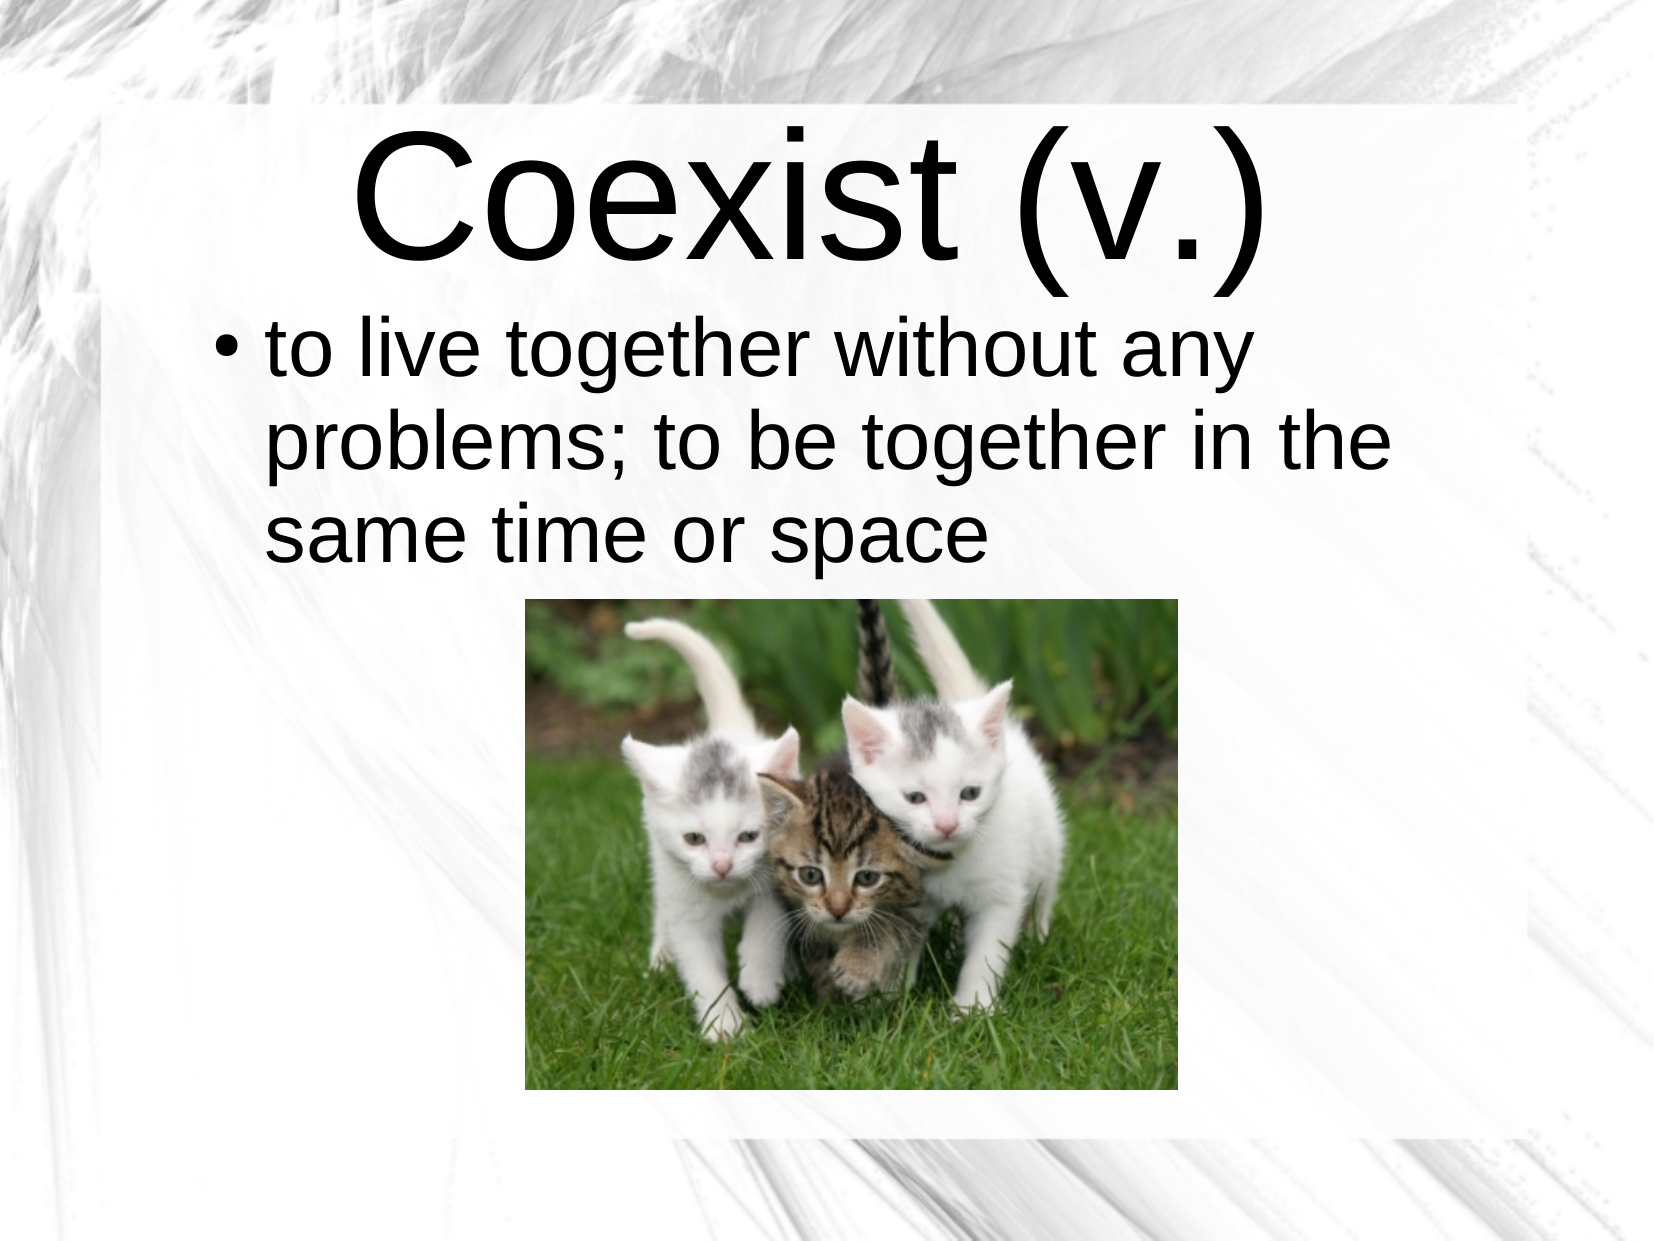

# Coexist (v.)
to live together without any problems; to be together in the same time or space